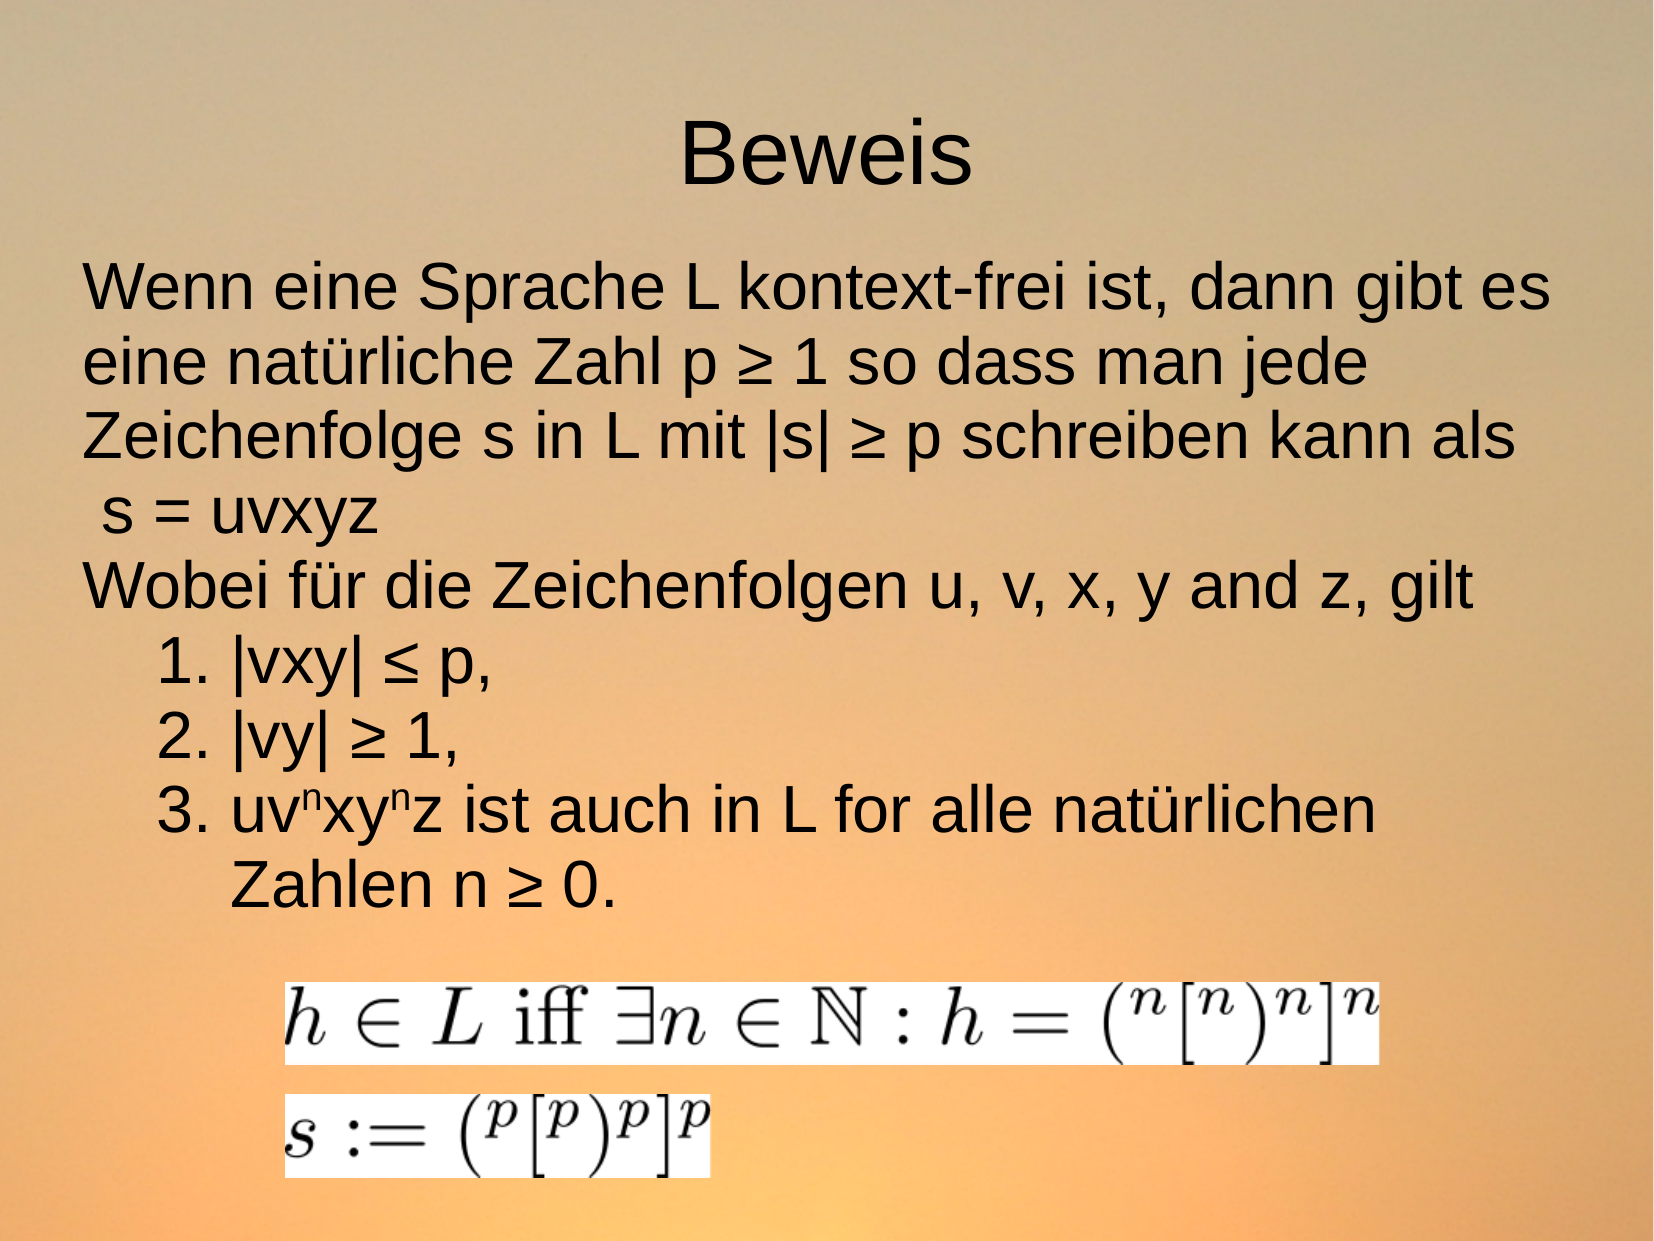

# Beweis
Wenn eine Sprache L kontext-frei ist, dann gibt es eine natürliche Zahl p ≥ 1 so dass man jede Zeichenfolge s in L mit |s| ≥ p schreiben kann als s = uvxyz
Wobei für die Zeichenfolgen u, v, x, y and z, gilt
 1. |vxy| ≤ p,
 2. |vy| ≥ 1,
 3. uvnxynz ist auch in L for alle natürlichen
 Zahlen n ≥ 0.